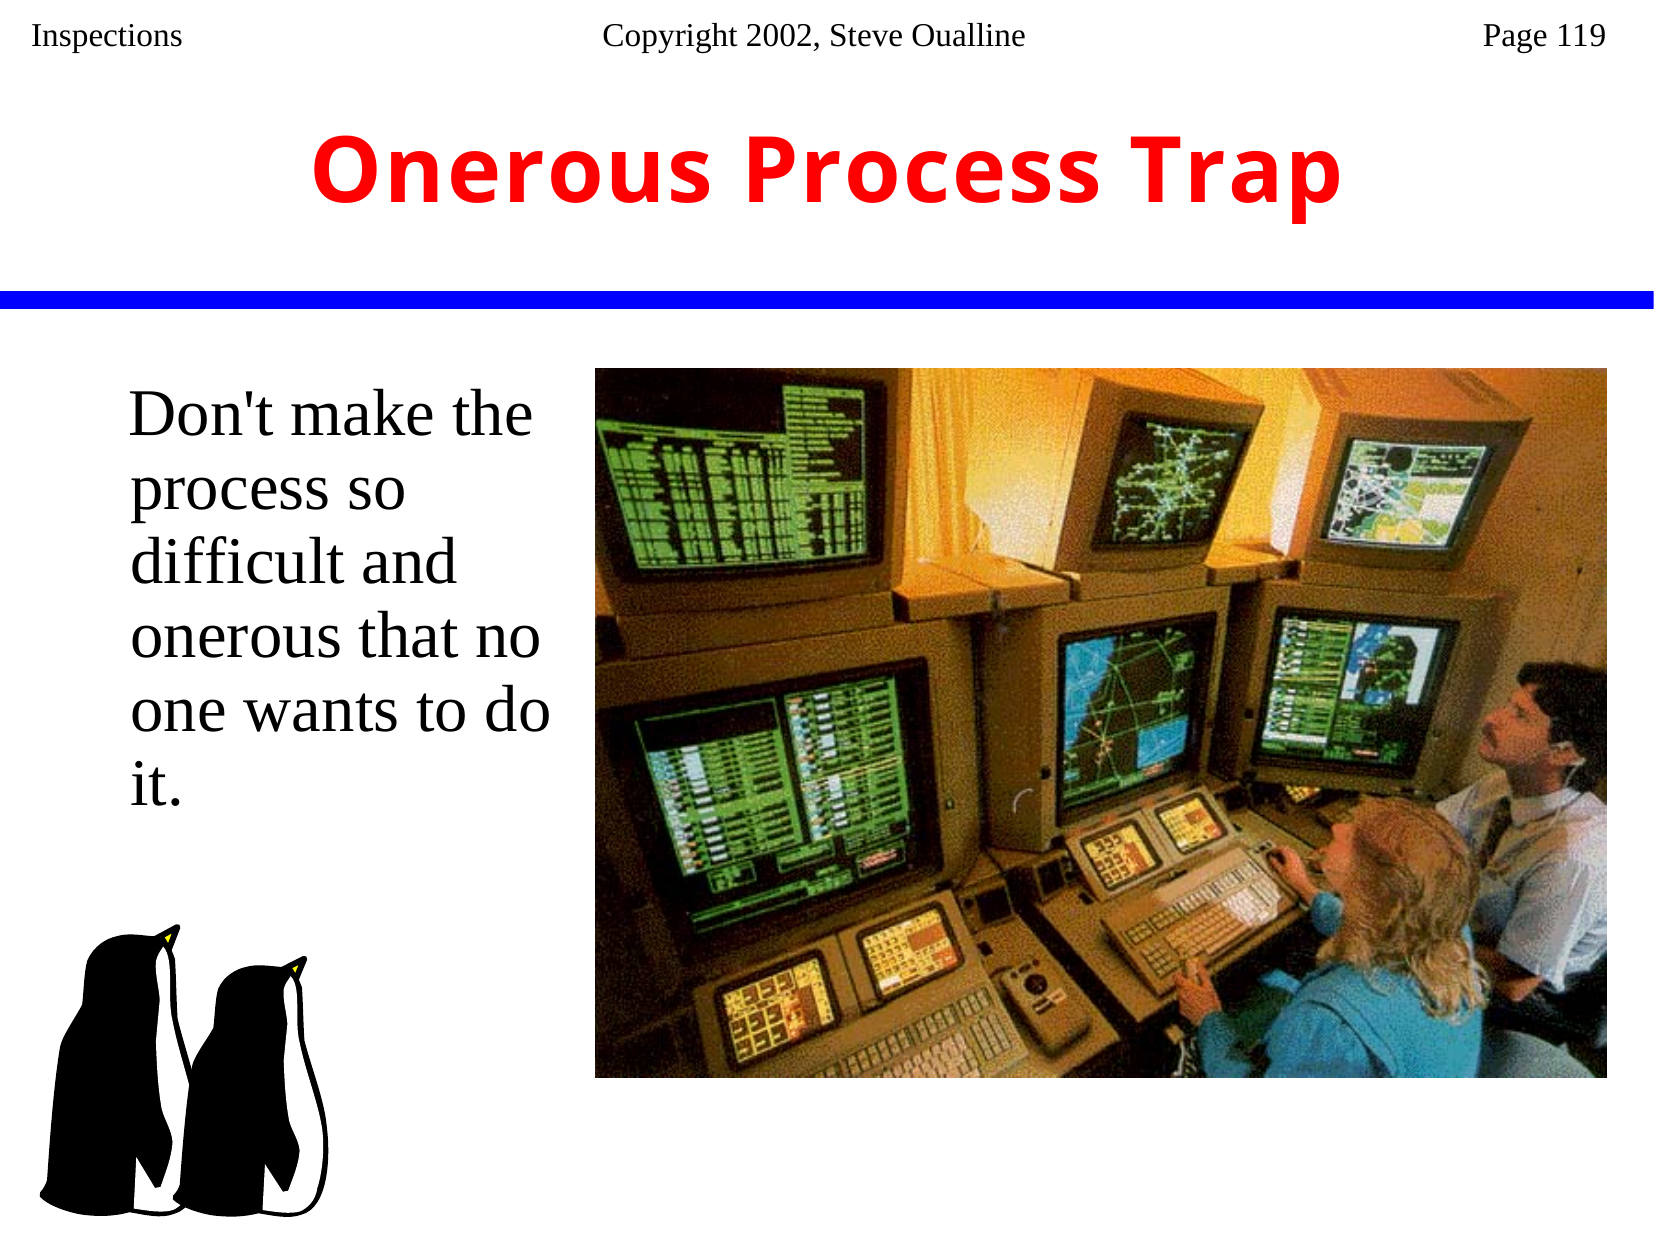

# Onerous Process Trap
Don't make the process so difficult and onerous that no one wants to do it.